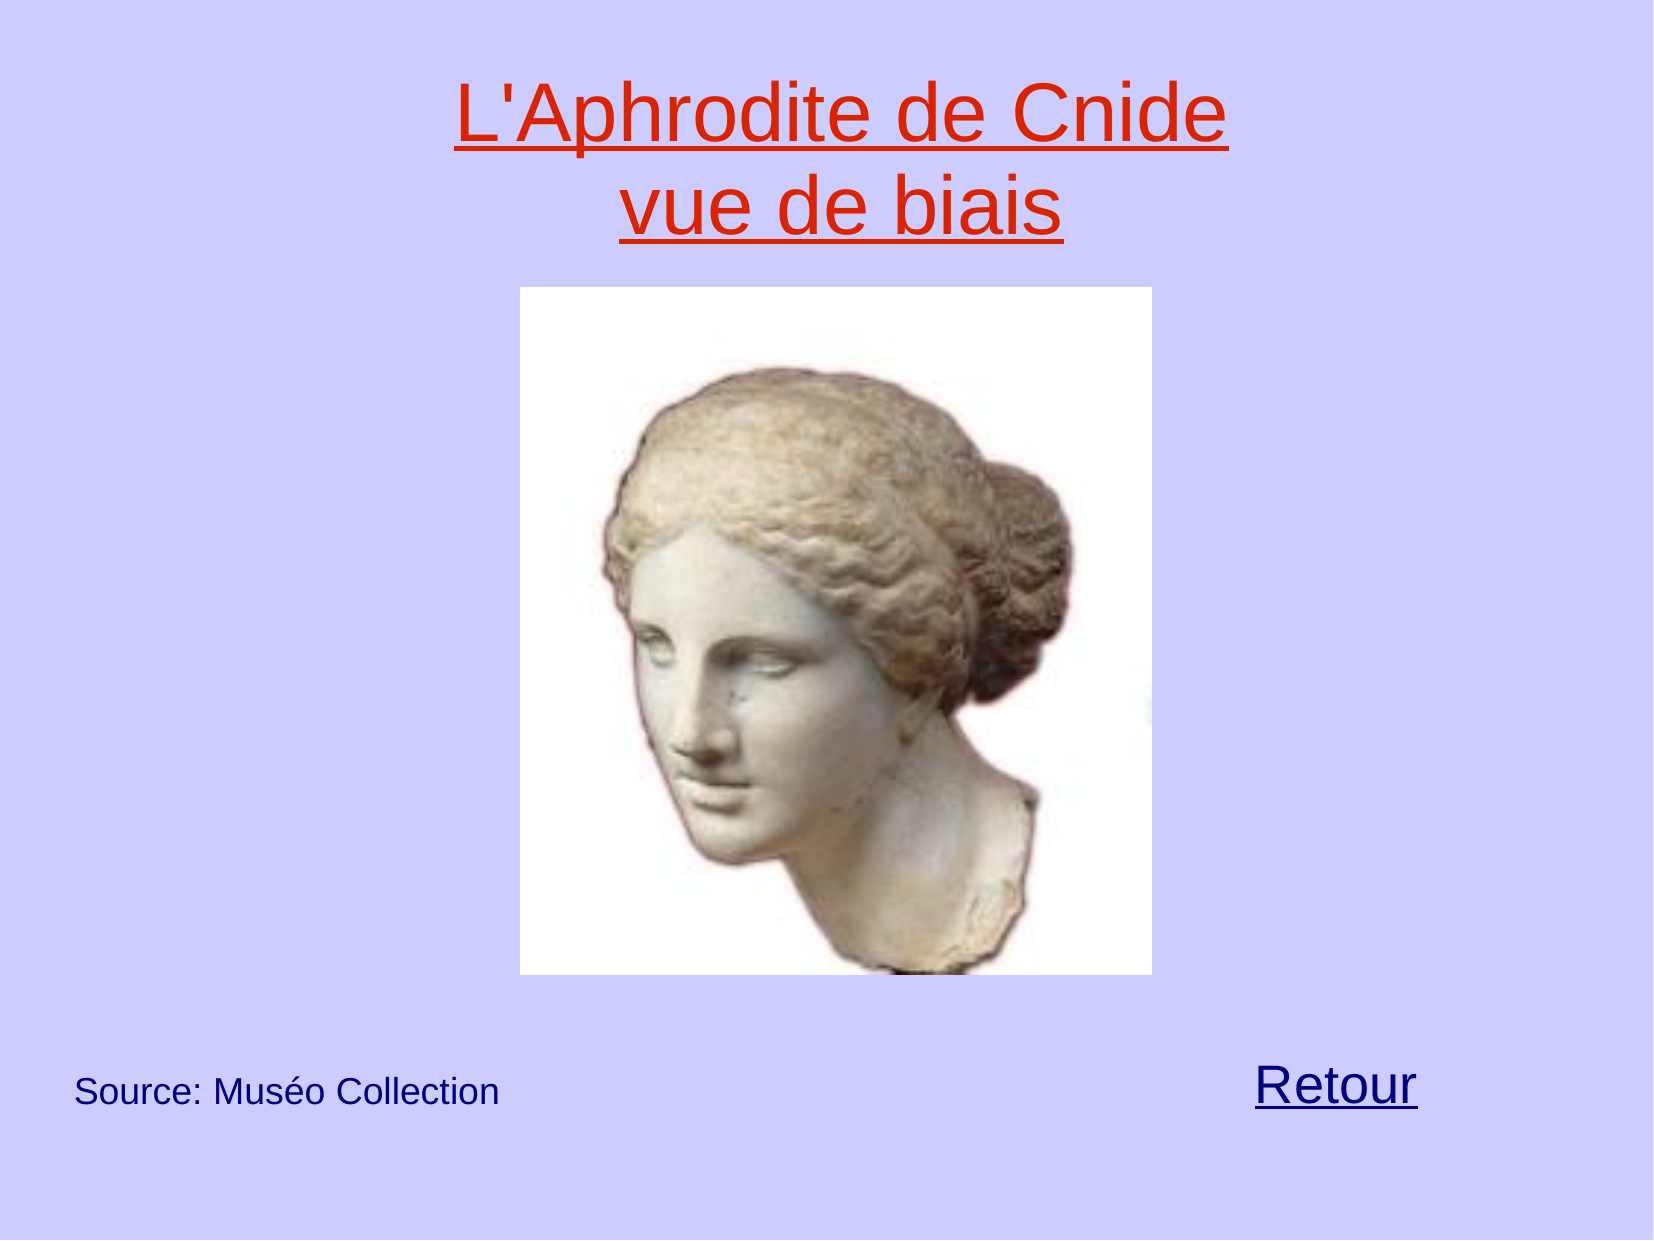

L'Aphrodite de Cnide
vue de biais
Retour
Source: Muséo Collection